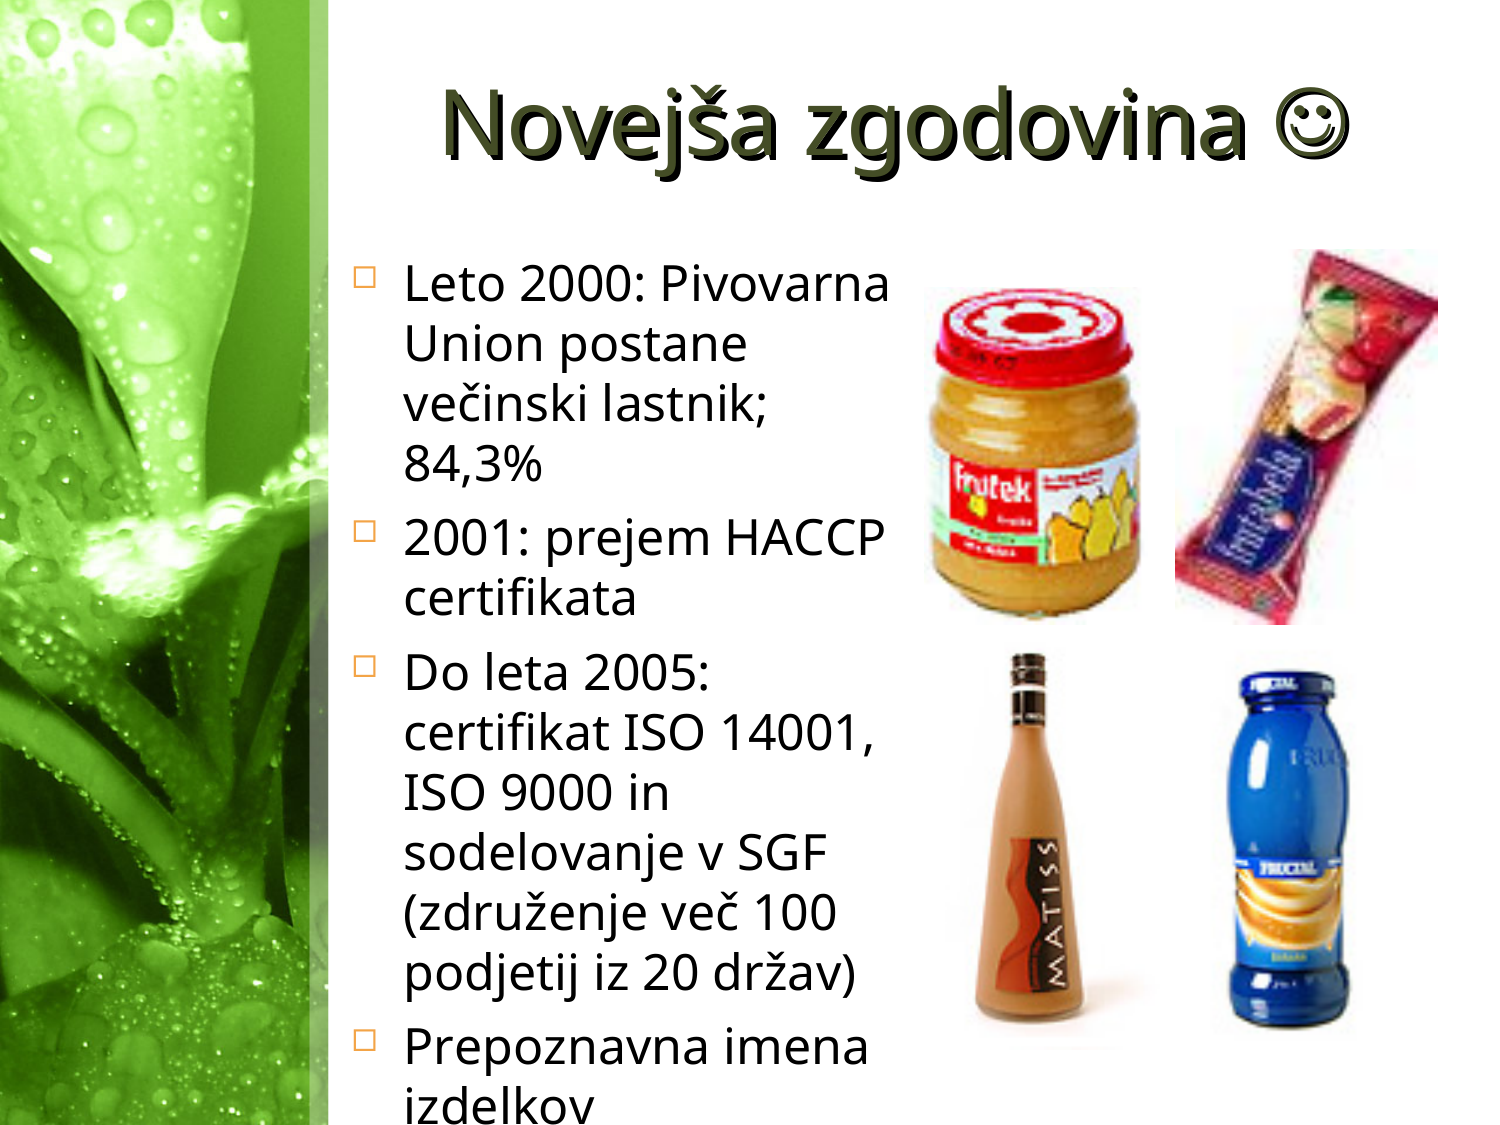

# Novejša zgodovina 
Leto 2000: Pivovarna Union postane večinski lastnik; 84,3%
2001: prejem HACCP certifikata
Do leta 2005: certifikat ISO 14001, ISO 9000 in sodelovanje v SGF (združenje več 100 podjetij iz 20 držav)
Prepoznavna imena izdelkov